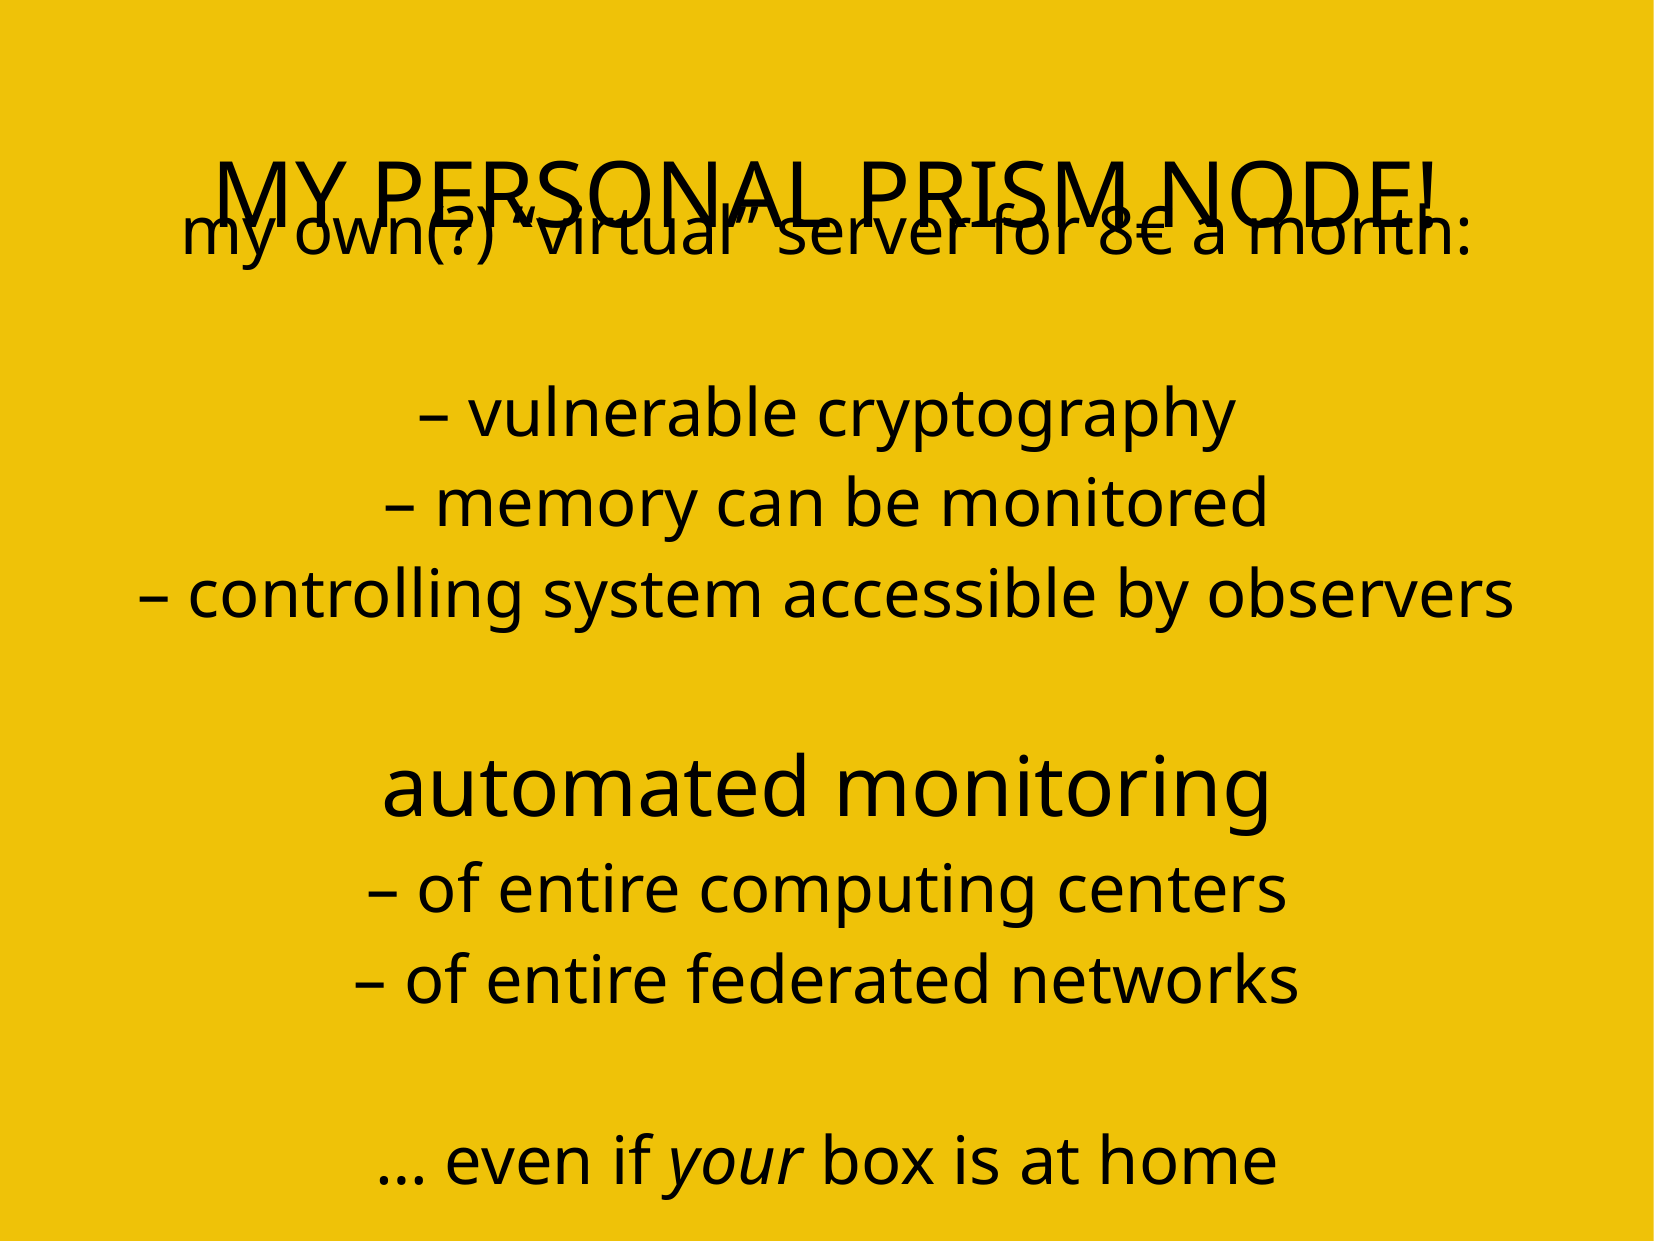

# MY PERSONAL PRISM NODE!
my own(?) “virtual” server for 8€ a month:
– vulnerable cryptography
– memory can be monitored
– controlling system accessible by observers
automated monitoring
– of entire computing centers
– of entire federated networks
… even if your box is at home